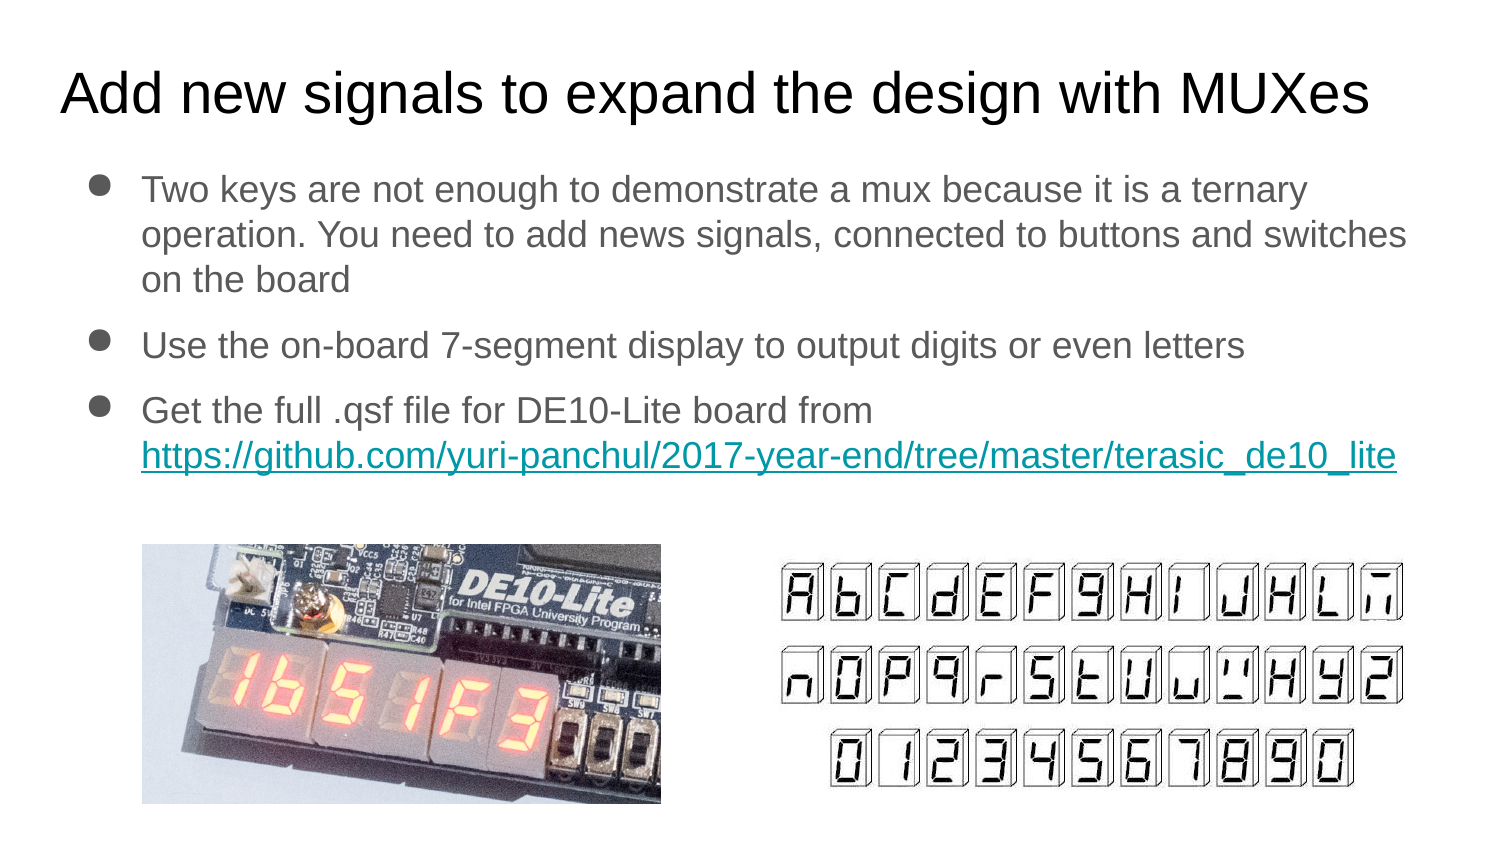

# Add new signals to expand the design with MUXes
Two keys are not enough to demonstrate a mux because it is a ternary operation. You need to add news signals, connected to buttons and switches on the board
Use the on-board 7-segment display to output digits or even letters
Get the full .qsf file for DE10-Lite board from https://github.com/yuri-panchul/2017-year-end/tree/master/terasic_de10_lite